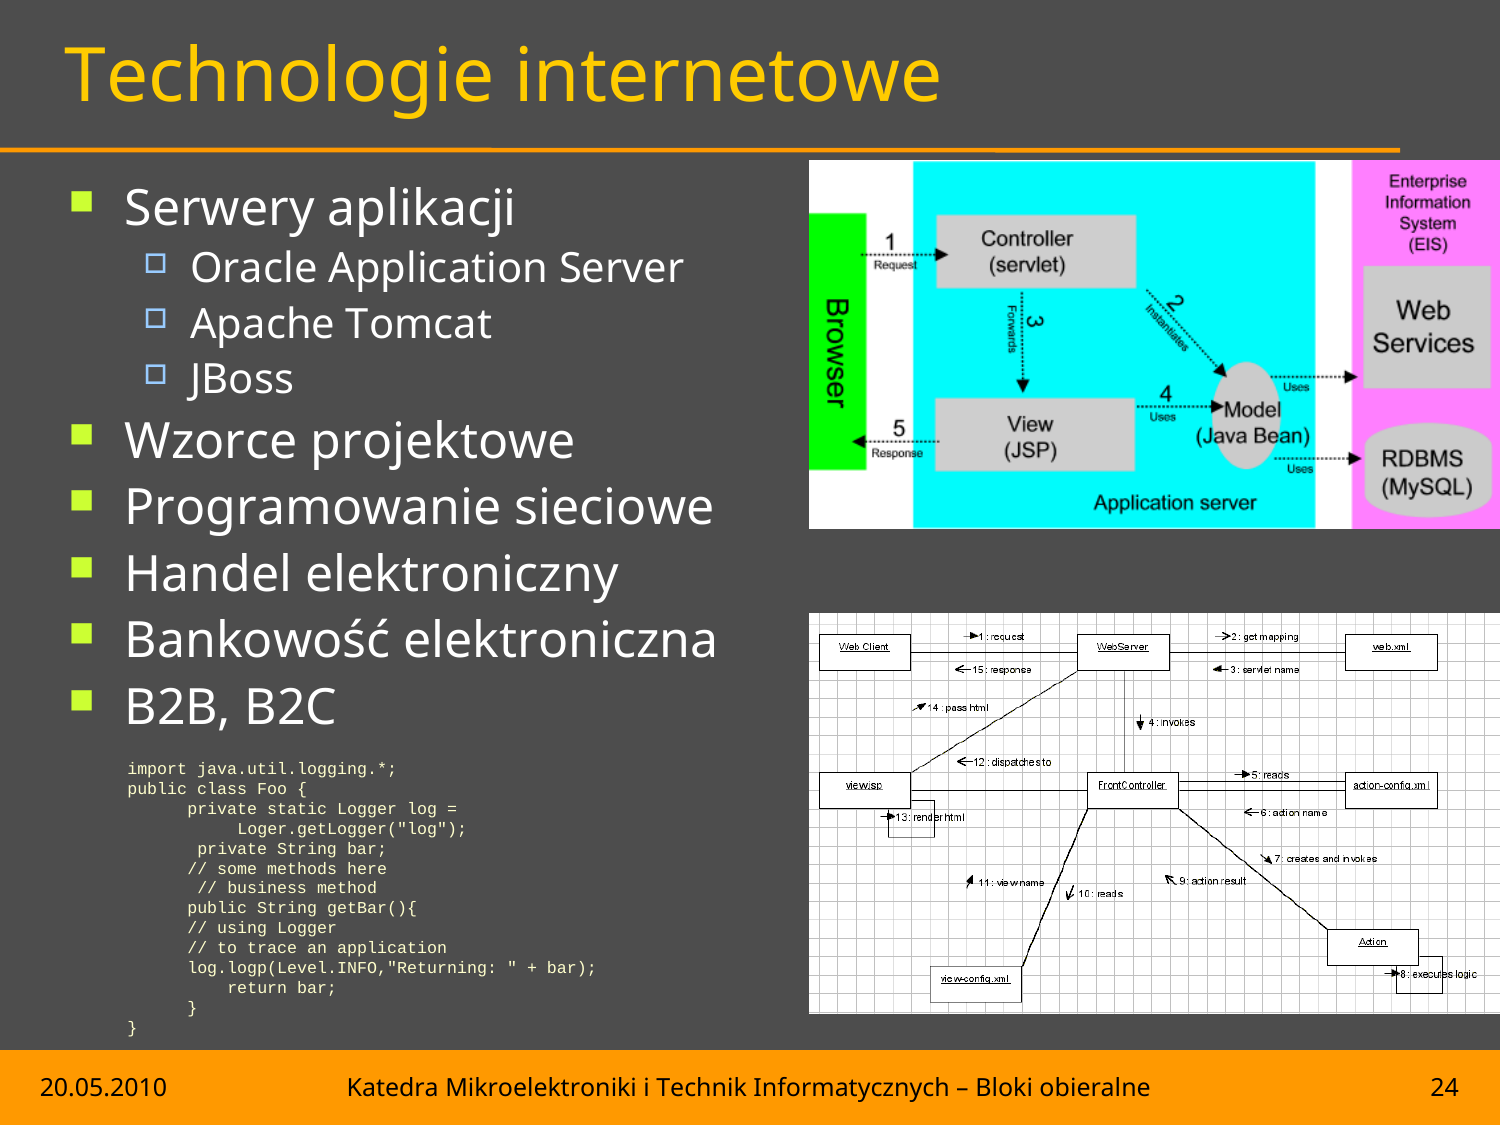

# Technologie internetowe
Serwery aplikacji
Oracle Application Server
Apache Tomcat
JBoss
Wzorce projektowe
Programowanie sieciowe
Handel elektroniczny
Bankowość elektroniczna
B2B, B2C
import java.util.logging.*;
public class Foo {
  private static Logger log =
 Loger.getLogger("log");
  private String bar;
  // some methods here
  // business method
 public String getBar(){
 // using Logger
 // to trace an application
 log.logp(Level.INFO,"Returning: " + bar);
 return bar;
 }
}
20.05.2010
Katedra Mikroelektroniki i Technik Informatycznych – Bloki obieralne
24